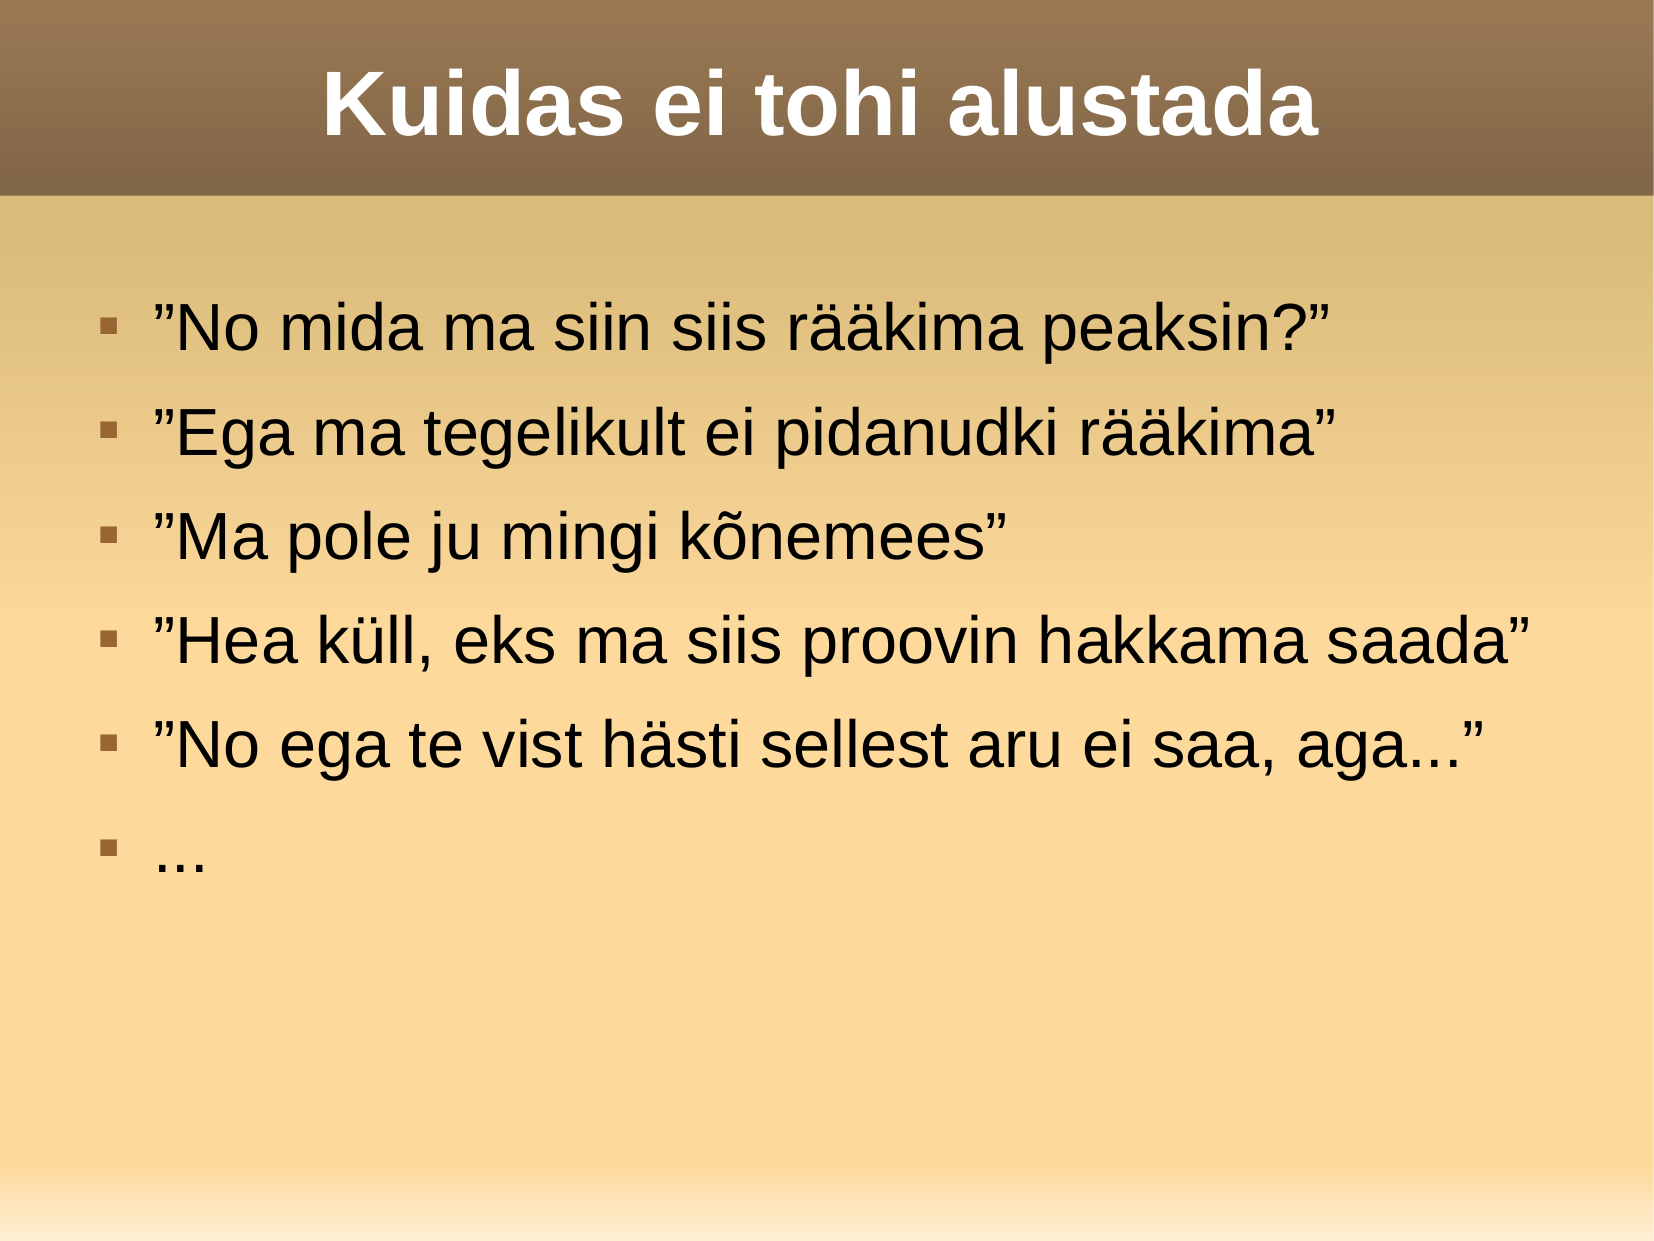

# Kuidas ei tohi alustada
”No mida ma siin siis rääkima peaksin?”
”Ega ma tegelikult ei pidanudki rääkima”
”Ma pole ju mingi kõnemees”
”Hea küll, eks ma siis proovin hakkama saada”
”No ega te vist hästi sellest aru ei saa, aga...”
...